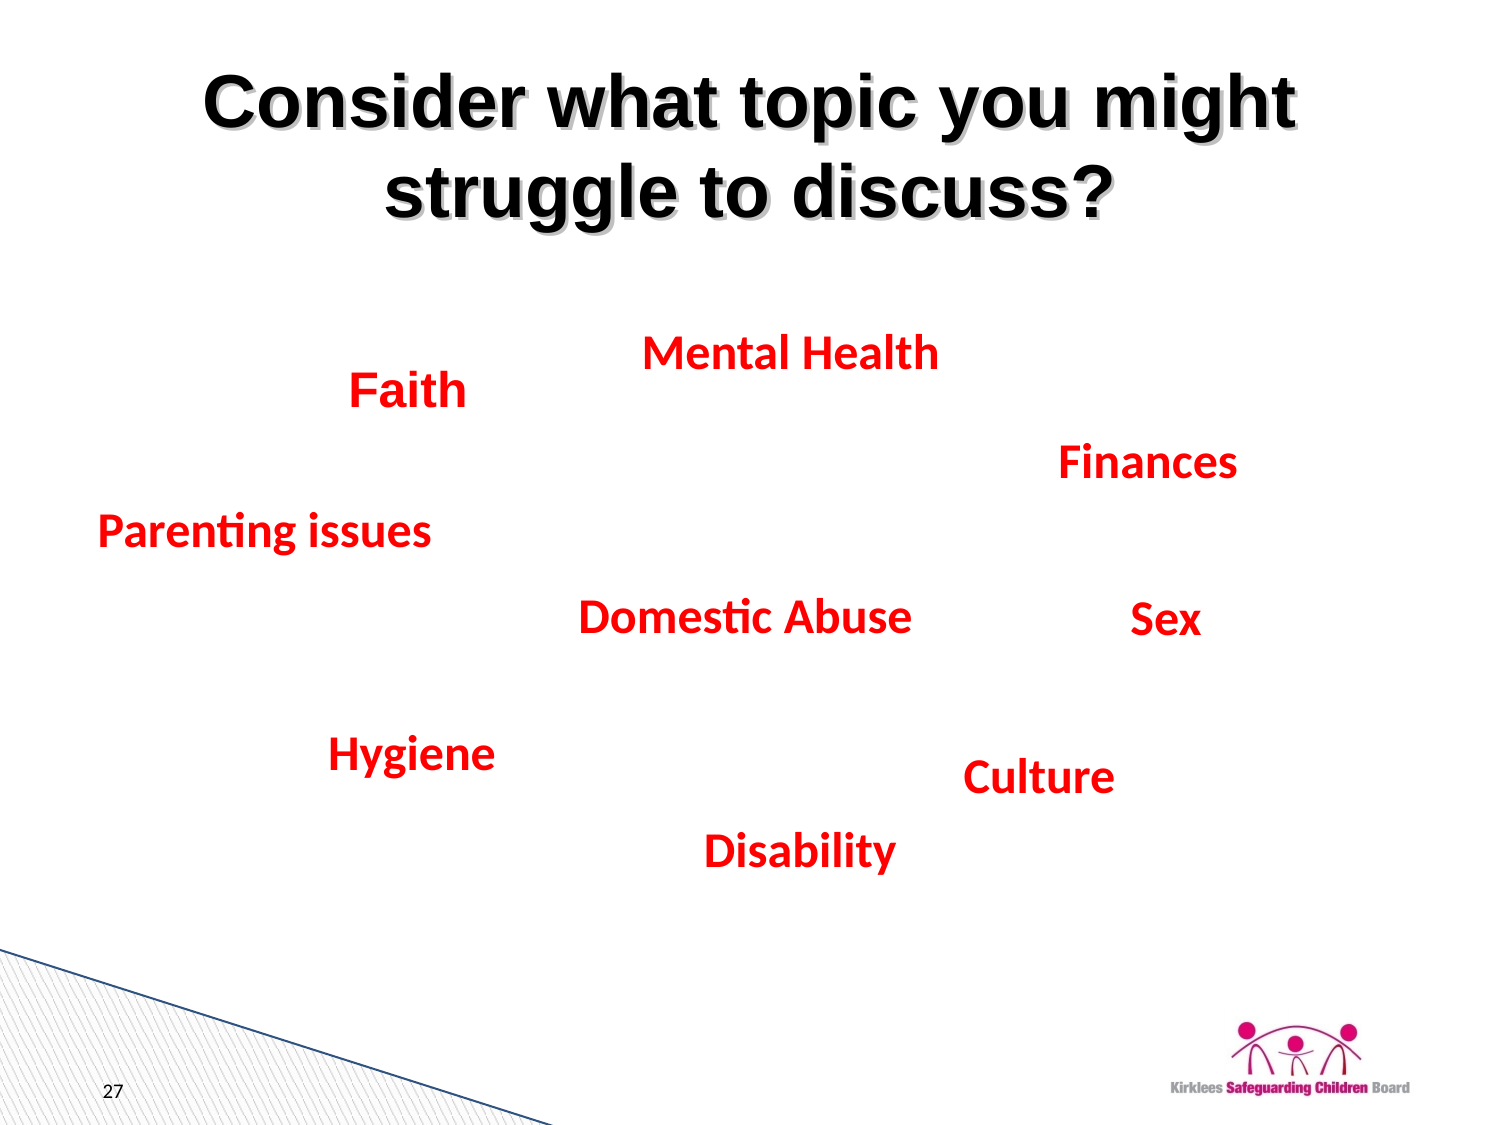

Consider what topic you might struggle to discuss?
#
Mental Health
Faith
Finances
Parenting issues
Domestic Abuse
Sex
Hygiene
Culture
Disability